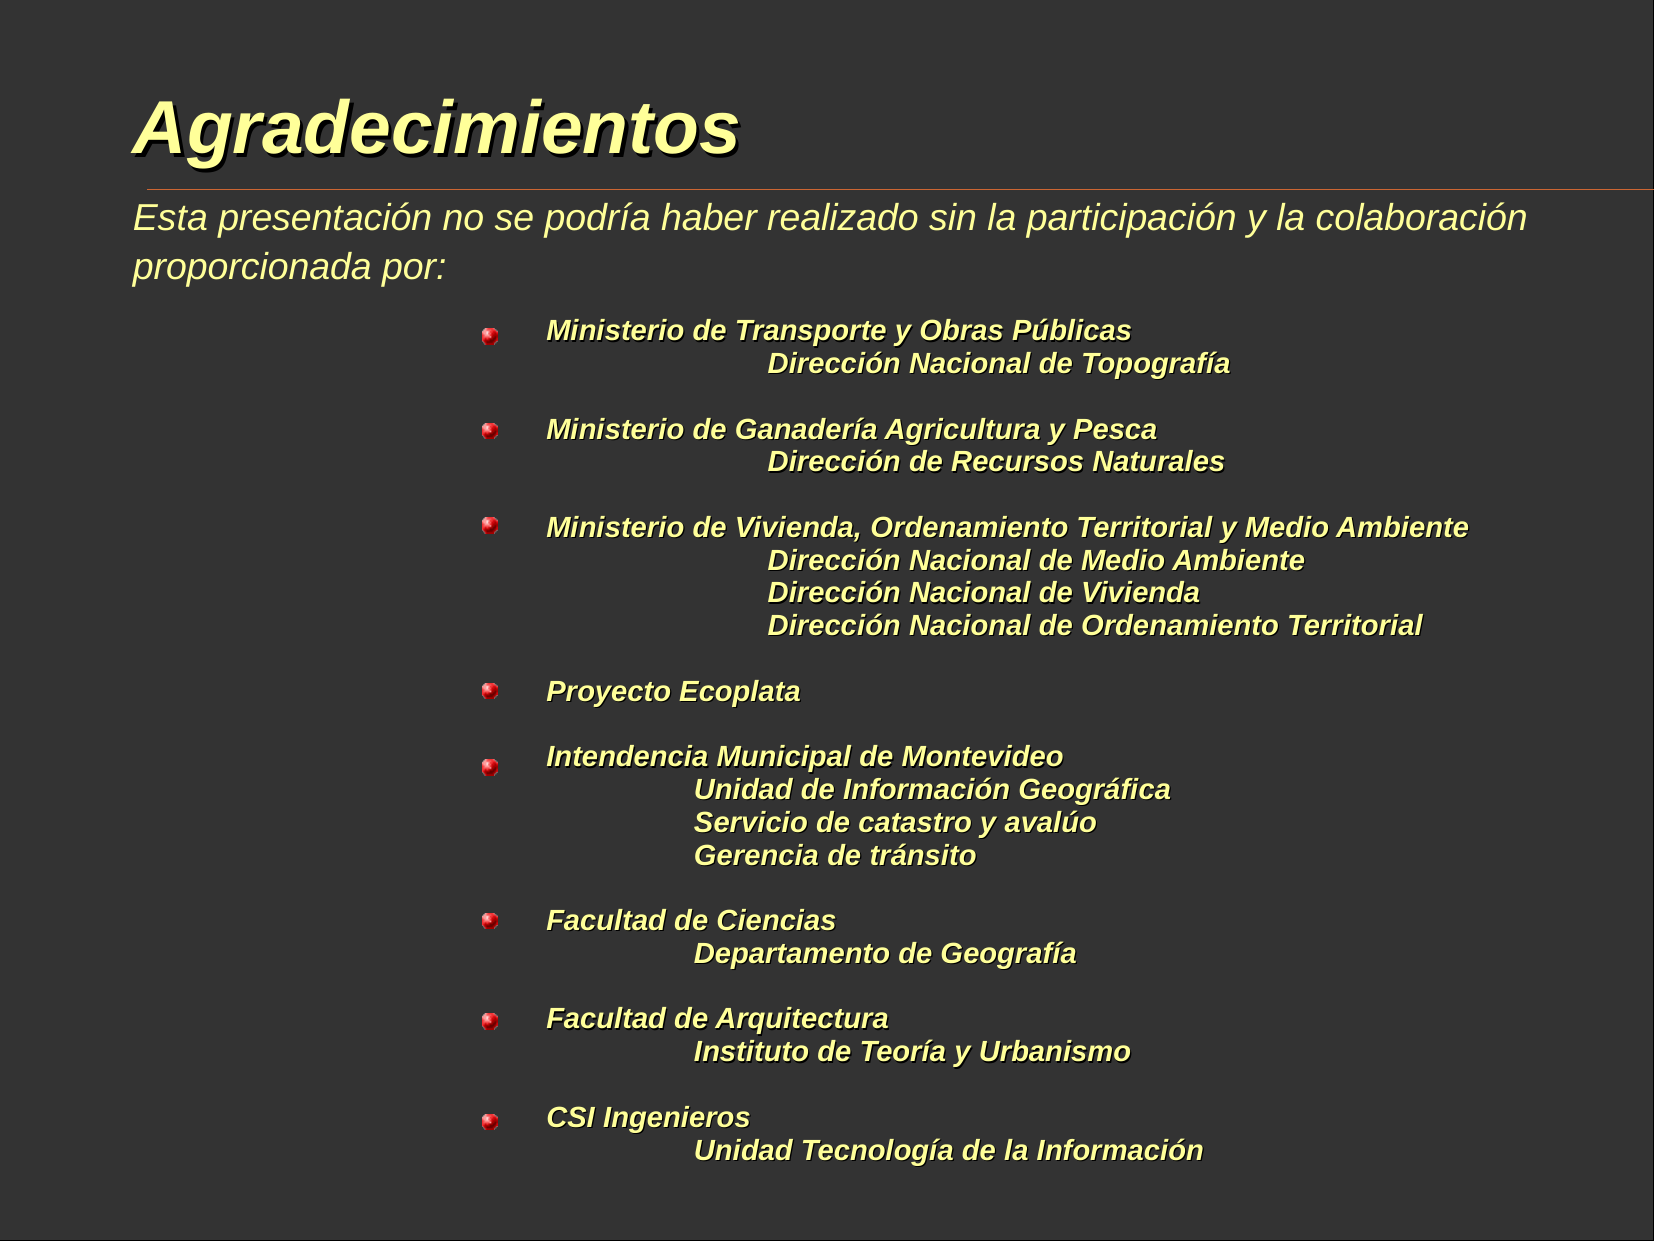

Agradecimientos
Esta presentación no se podría haber realizado sin la participación y la colaboración proporcionada por:
Ministerio de Transporte y Obras Públicas
			Dirección Nacional de Topografía
Ministerio de Ganadería Agricultura y Pesca
			Dirección de Recursos Naturales
Ministerio de Vivienda, Ordenamiento Territorial y Medio Ambiente
			Dirección Nacional de Medio Ambiente
			Dirección Nacional de Vivienda
			Dirección Nacional de Ordenamiento Territorial
Proyecto Ecoplata
Intendencia Municipal de Montevideo
		Unidad de Información Geográfica
		Servicio de catastro y avalúo
		Gerencia de tránsito
Facultad de Ciencias
		Departamento de Geografía
Facultad de Arquitectura
		Instituto de Teoría y Urbanismo
CSI Ingenieros
		Unidad Tecnología de la Información